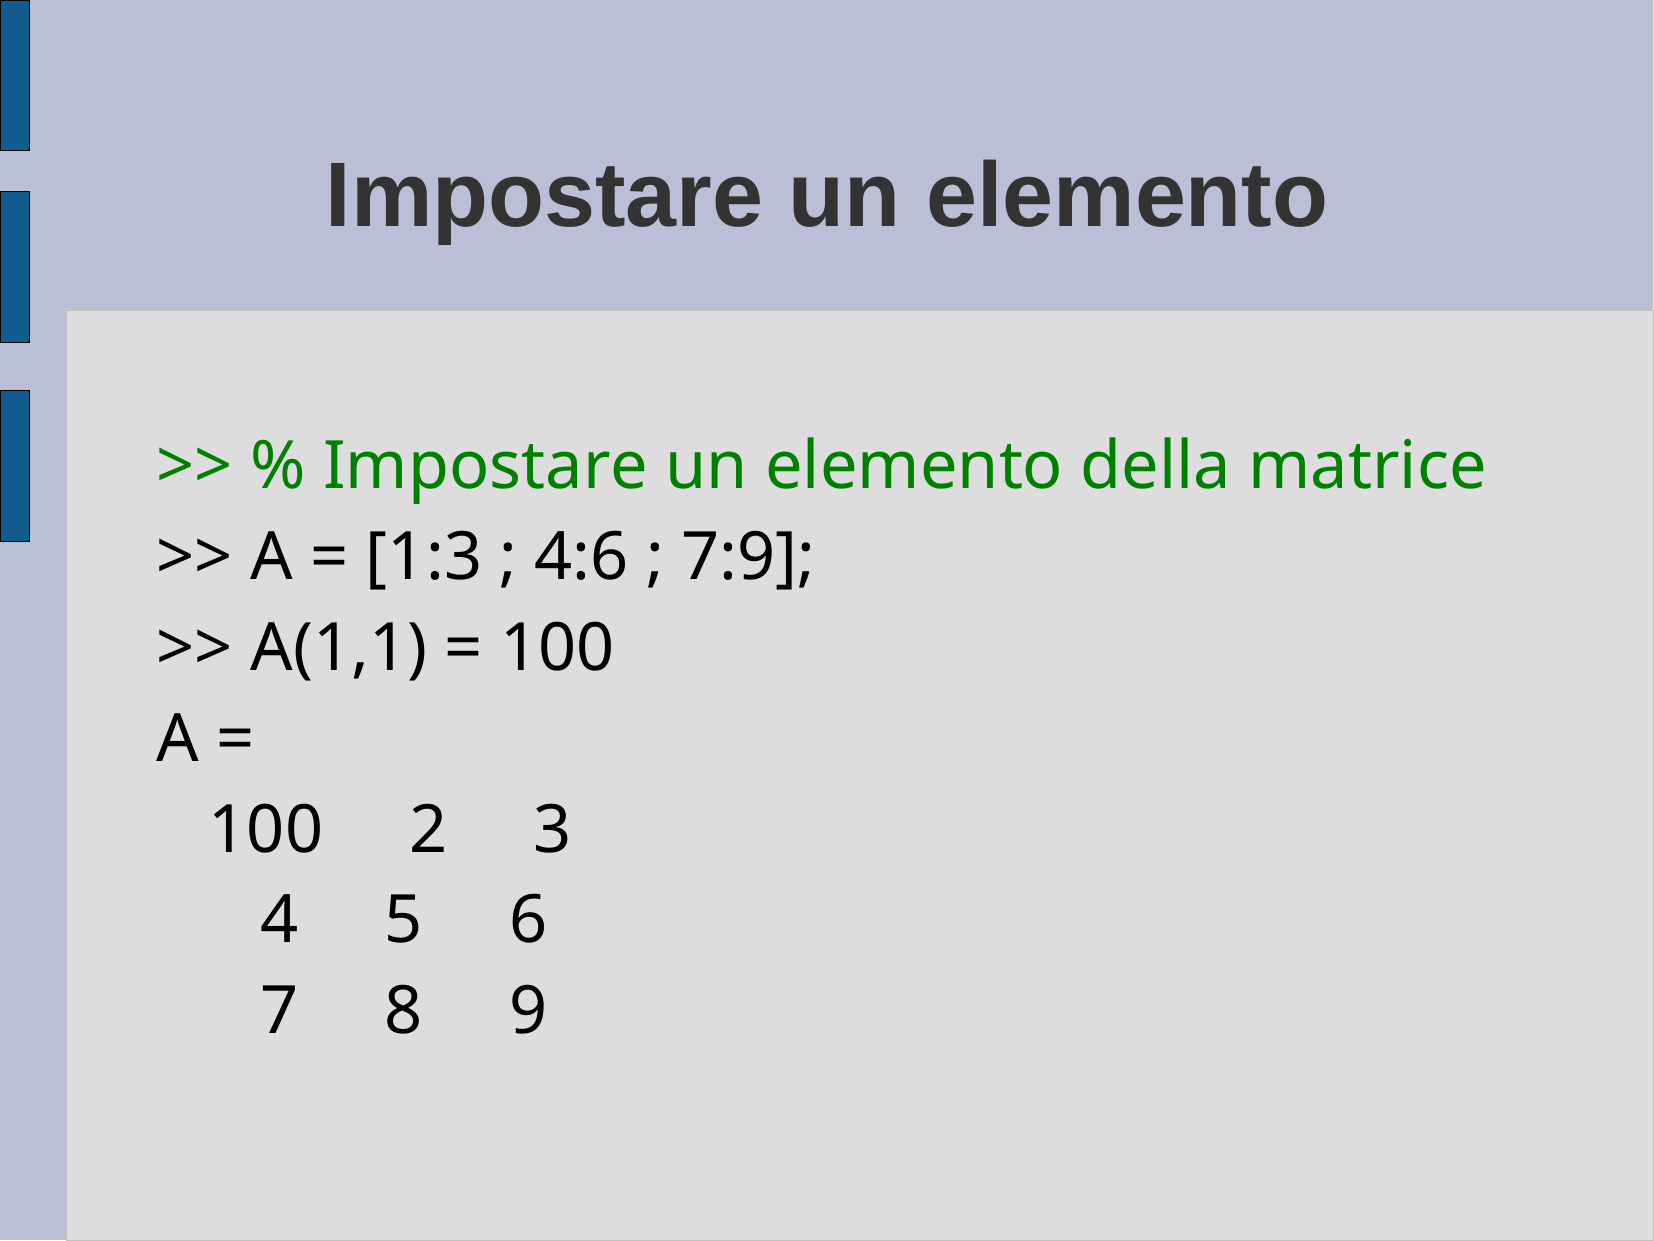

# Impostare un elemento
>> % Impostare un elemento della matrice
>> A = [1:3 ; 4:6 ; 7:9];
>> A(1,1) = 100
A =
 100 2 3
 4 5 6
 7 8 9